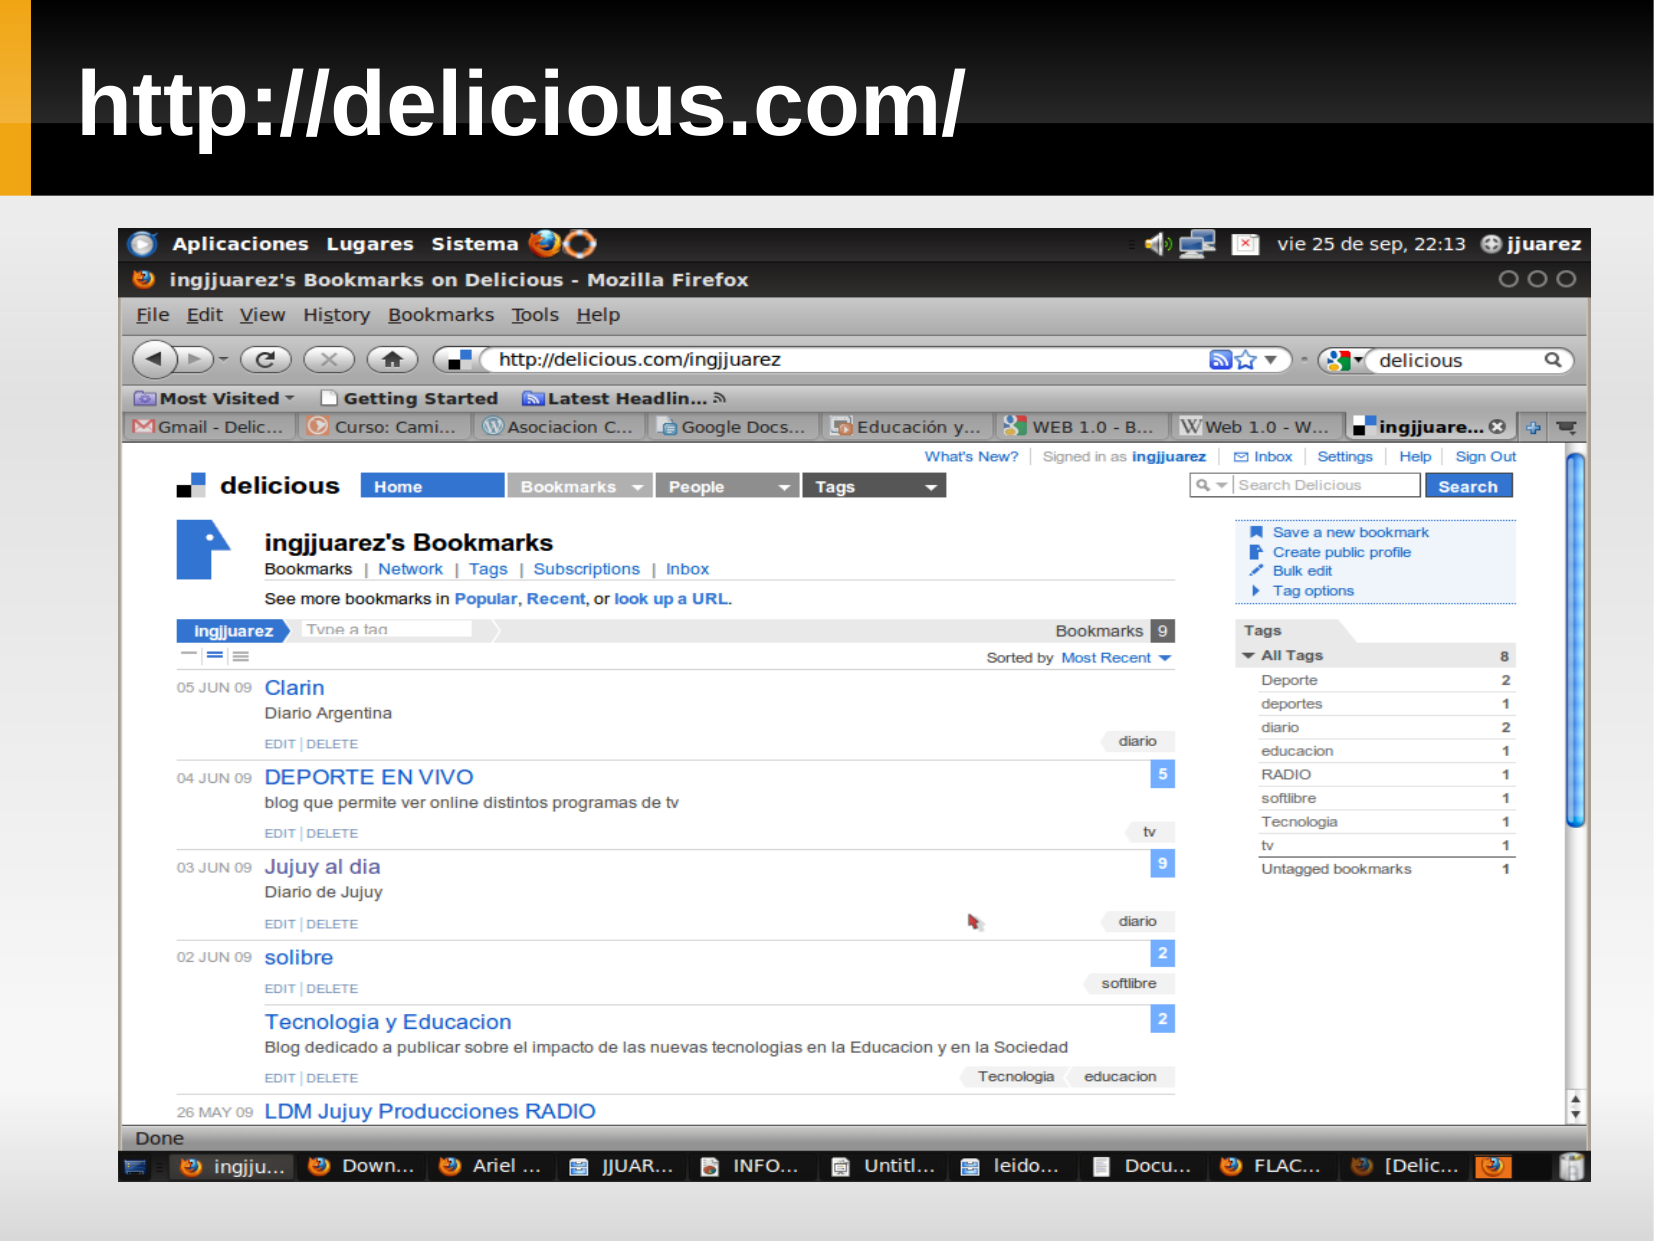

# http://delicious.com/
Educacion y Nuevas Tecnologias
24